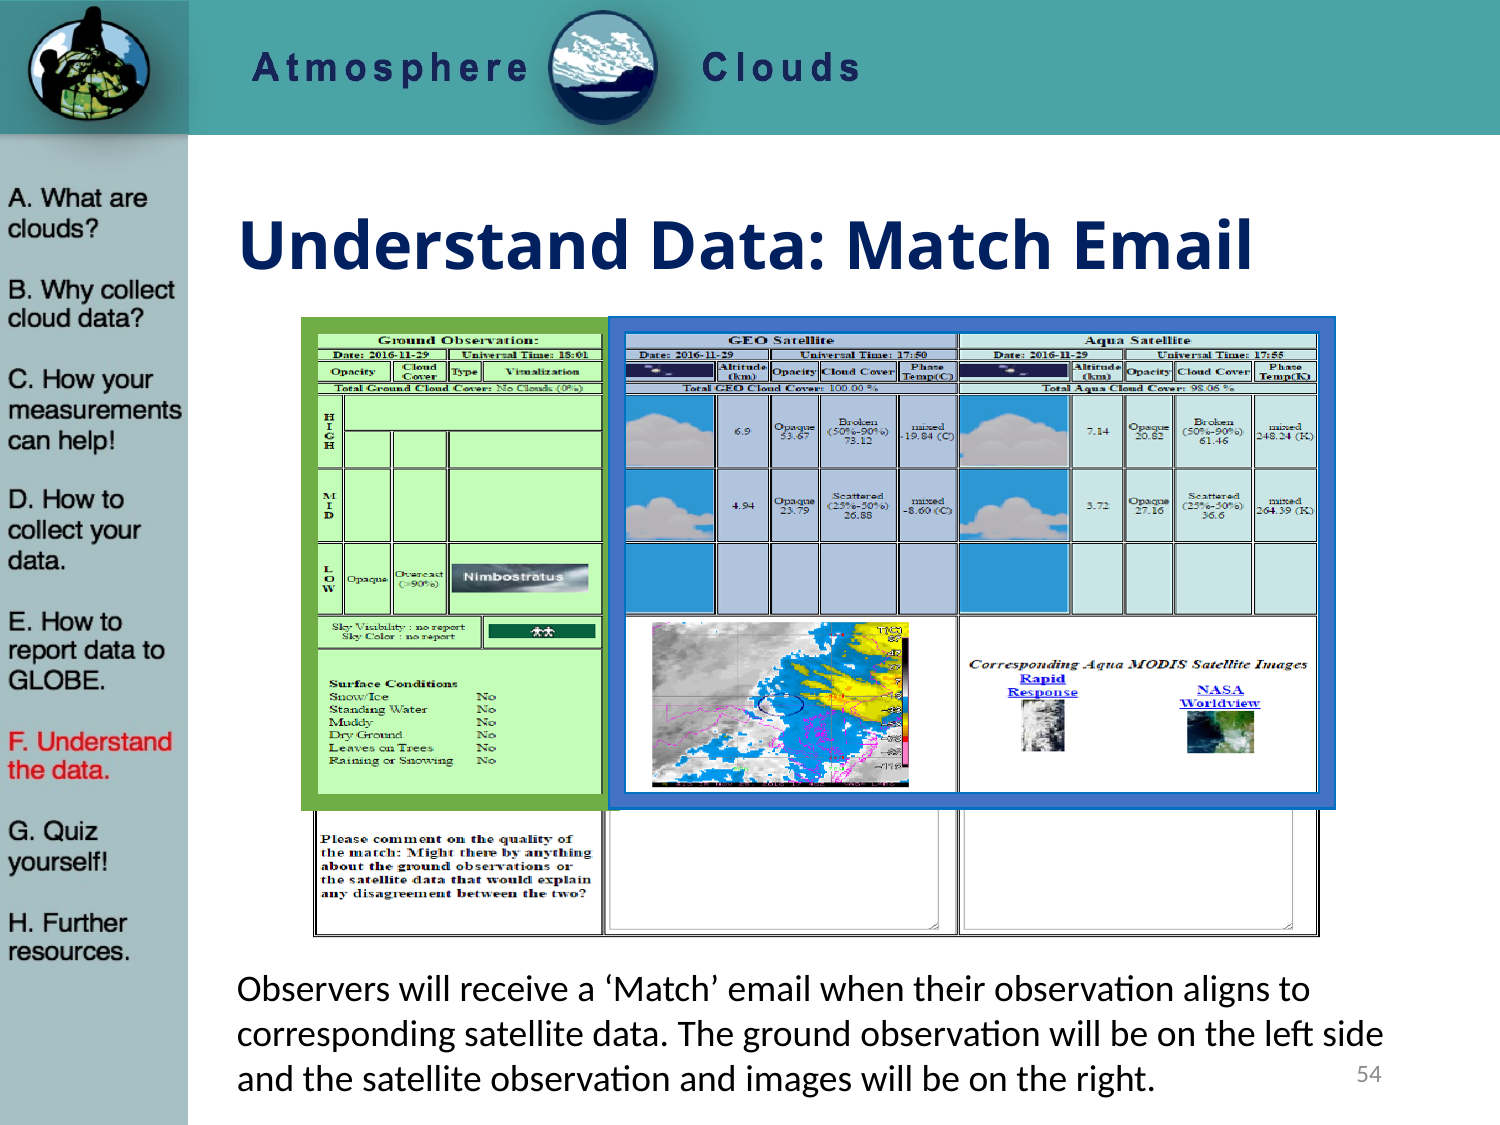

# Understand Data: Match Email
Observers will receive a ‘Match’ email when their observation aligns to corresponding satellite data. The ground observation will be on the left side and the satellite observation and images will be on the right.